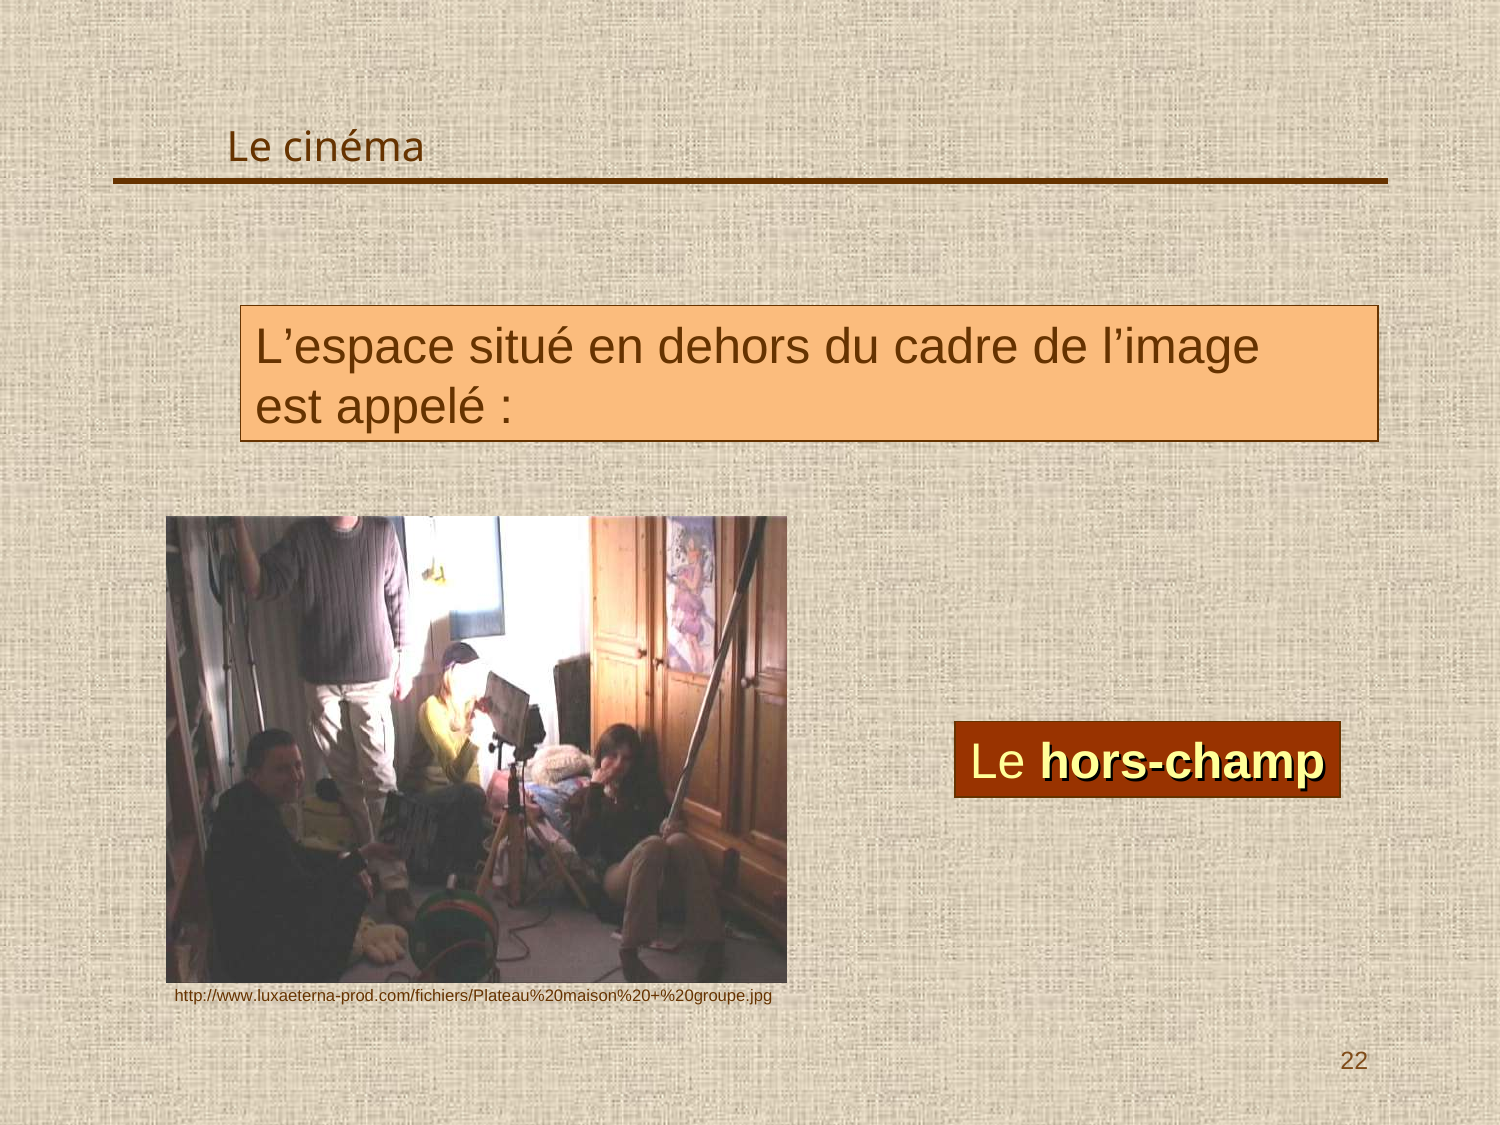

Le cinéma
L’espace situé en dehors du cadre de l’image
est appelé :
http://www.luxaeterna-prod.com/fichiers/Plateau%20maison%20+%20groupe.jpg
Le hors-champ
22